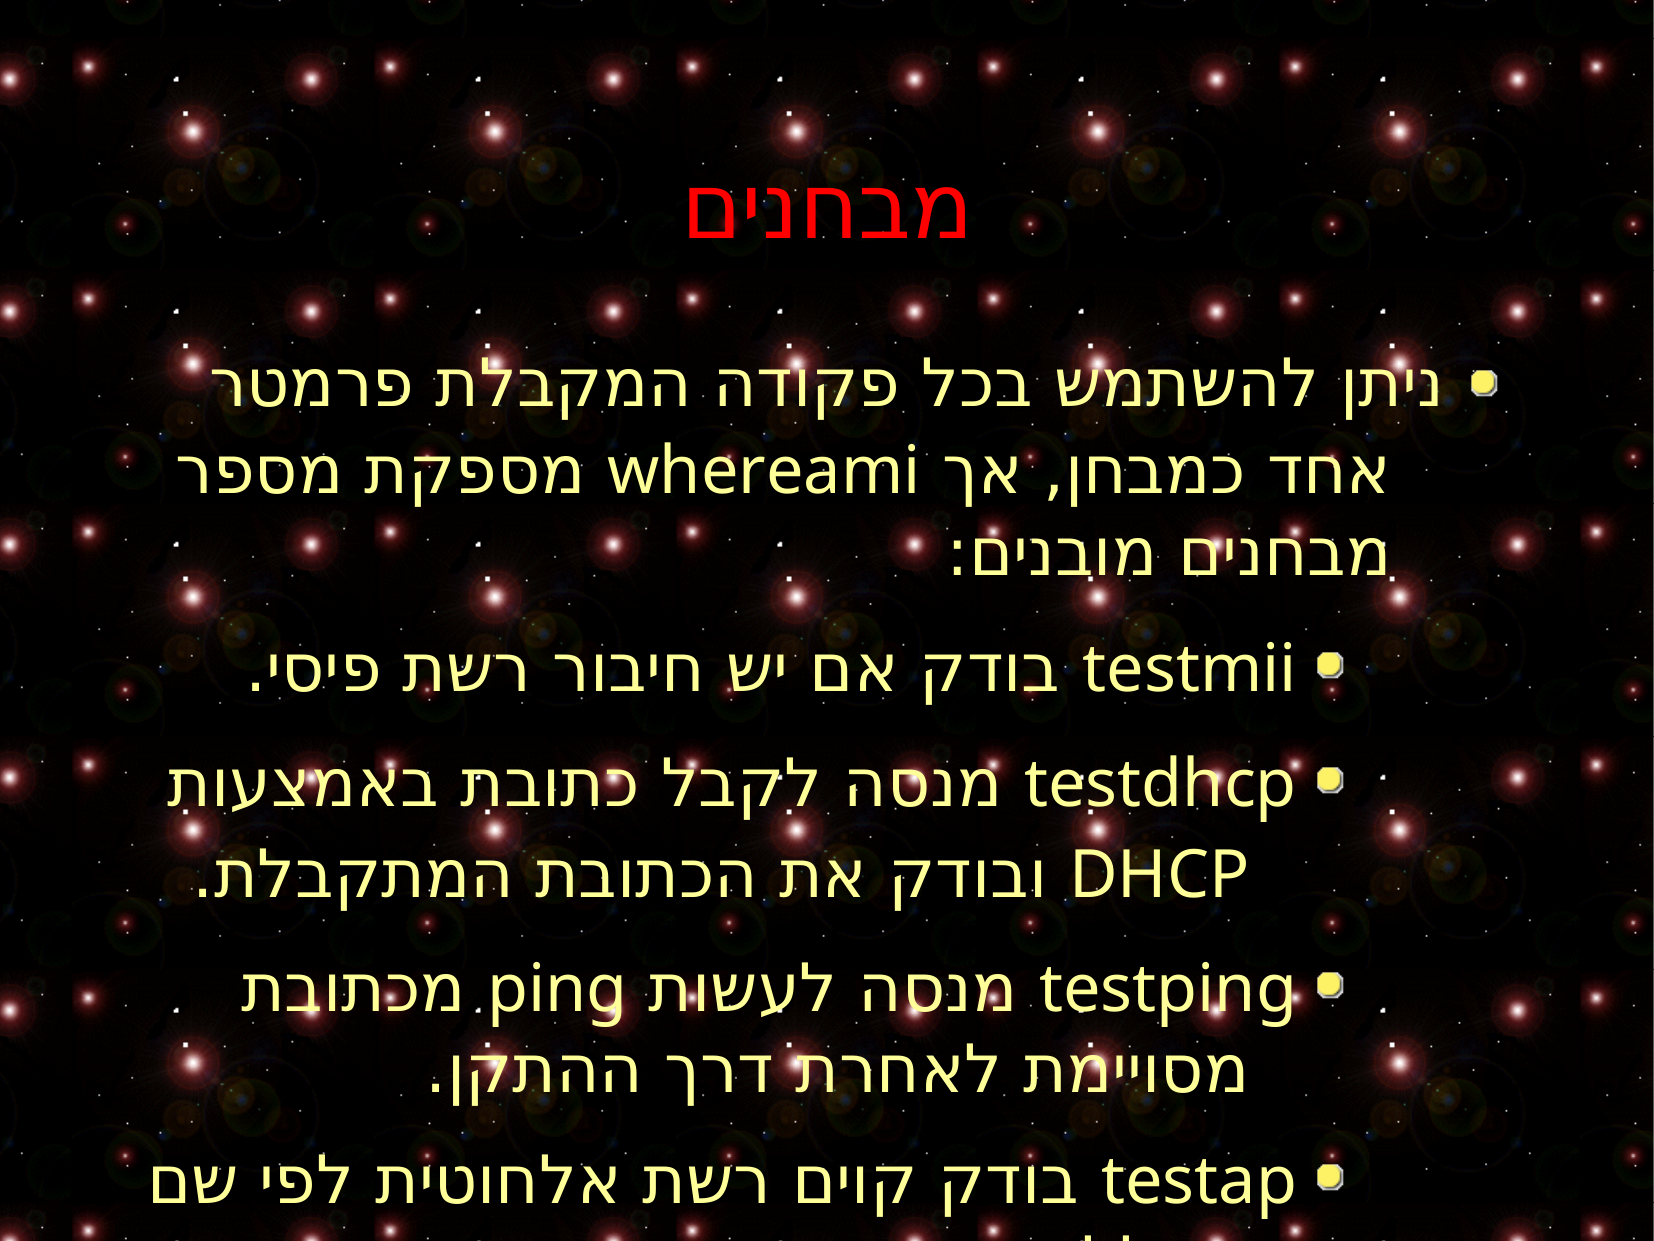

# מבחנים
ניתן להשתמש בכל פקודה המקבלת פרמטר אחד כמבחן, אך whereami מספקת מספר מבחנים מובנים:
testmii בודק אם יש חיבור רשת פיסי.
testdhcp מנסה לקבל כתובת באמצעות DHCP ובודק את הכתובת המתקבלת.
testping מנסה לעשות ping מכתובת מסויימת לאחרת דרך ההתקן.
testap בודק קוים רשת אלחוטית לפי שם ובכלל.
testssid בודק קיום רשת אלחוטית נסתרת לפי שם.